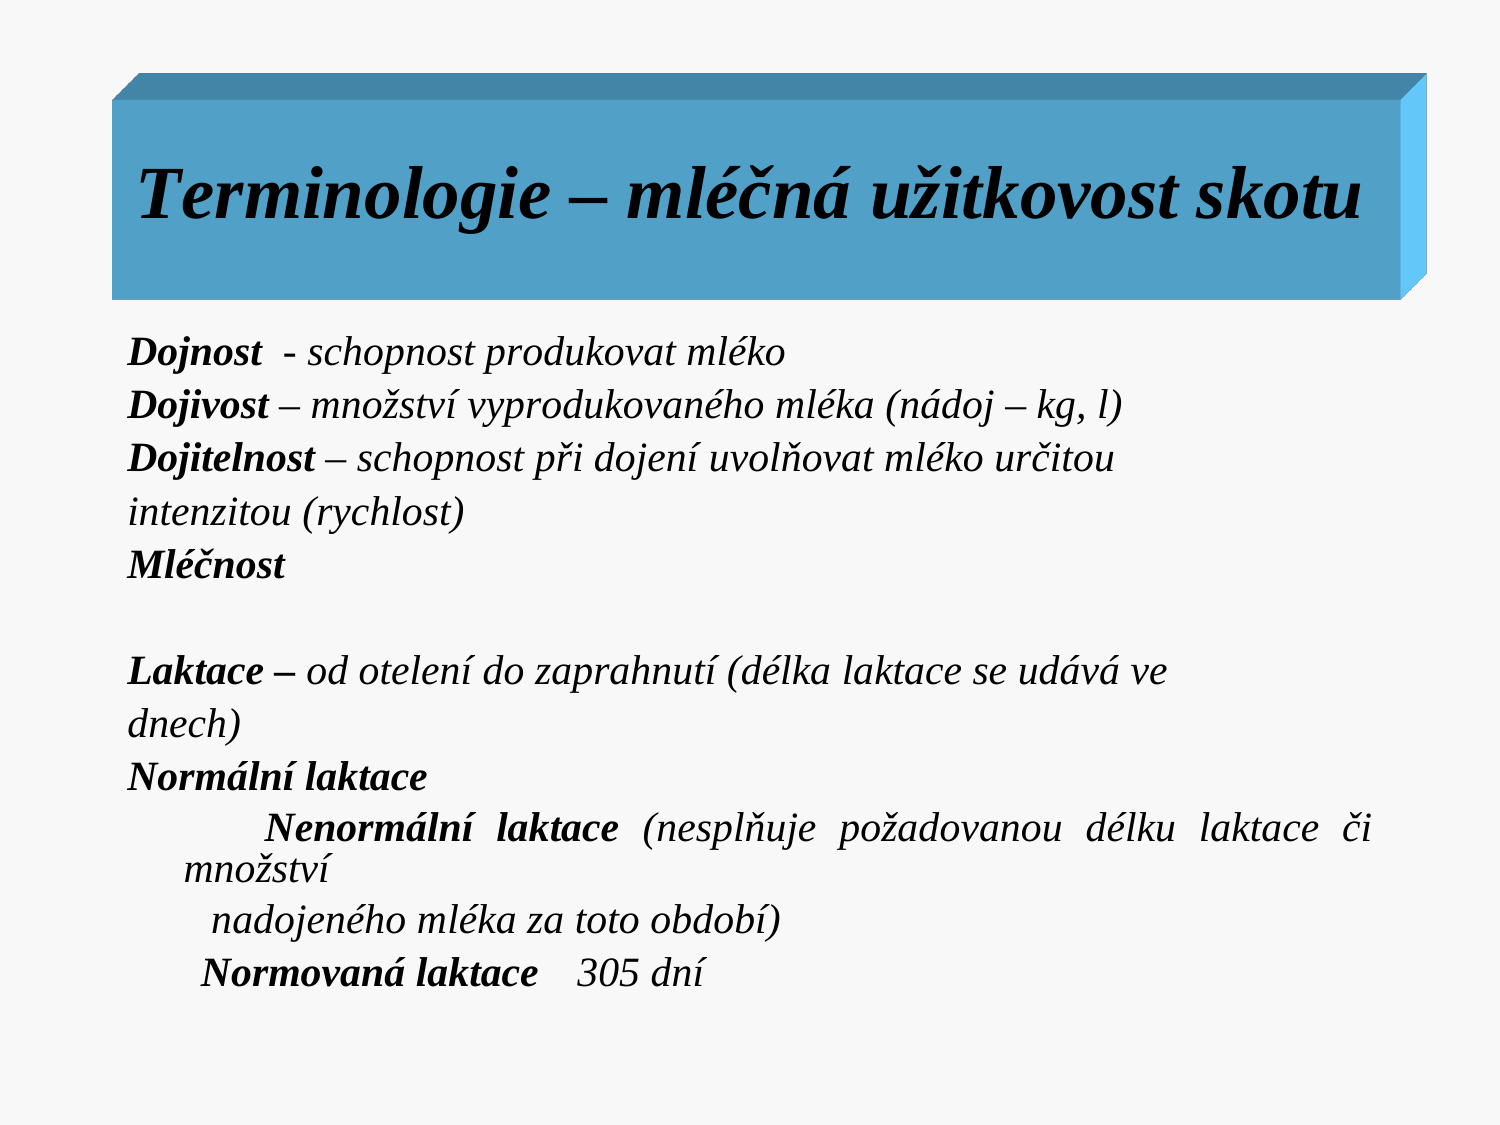

# Terminologie – mléčná užitkovost skotu
Dojnost - schopnost produkovat mléko
Dojivost – množství vyprodukovaného mléka (nádoj – kg, l)
Dojitelnost – schopnost při dojení uvolňovat mléko určitou
intenzitou (rychlost)
Mléčnost
Laktace – od otelení do zaprahnutí (délka laktace se udává ve
dnech)
Normální laktace
 Nenormální laktace (nesplňuje požadovanou délku laktace či množství
 nadojeného mléka za toto období)
 Normovaná laktace	305 dní